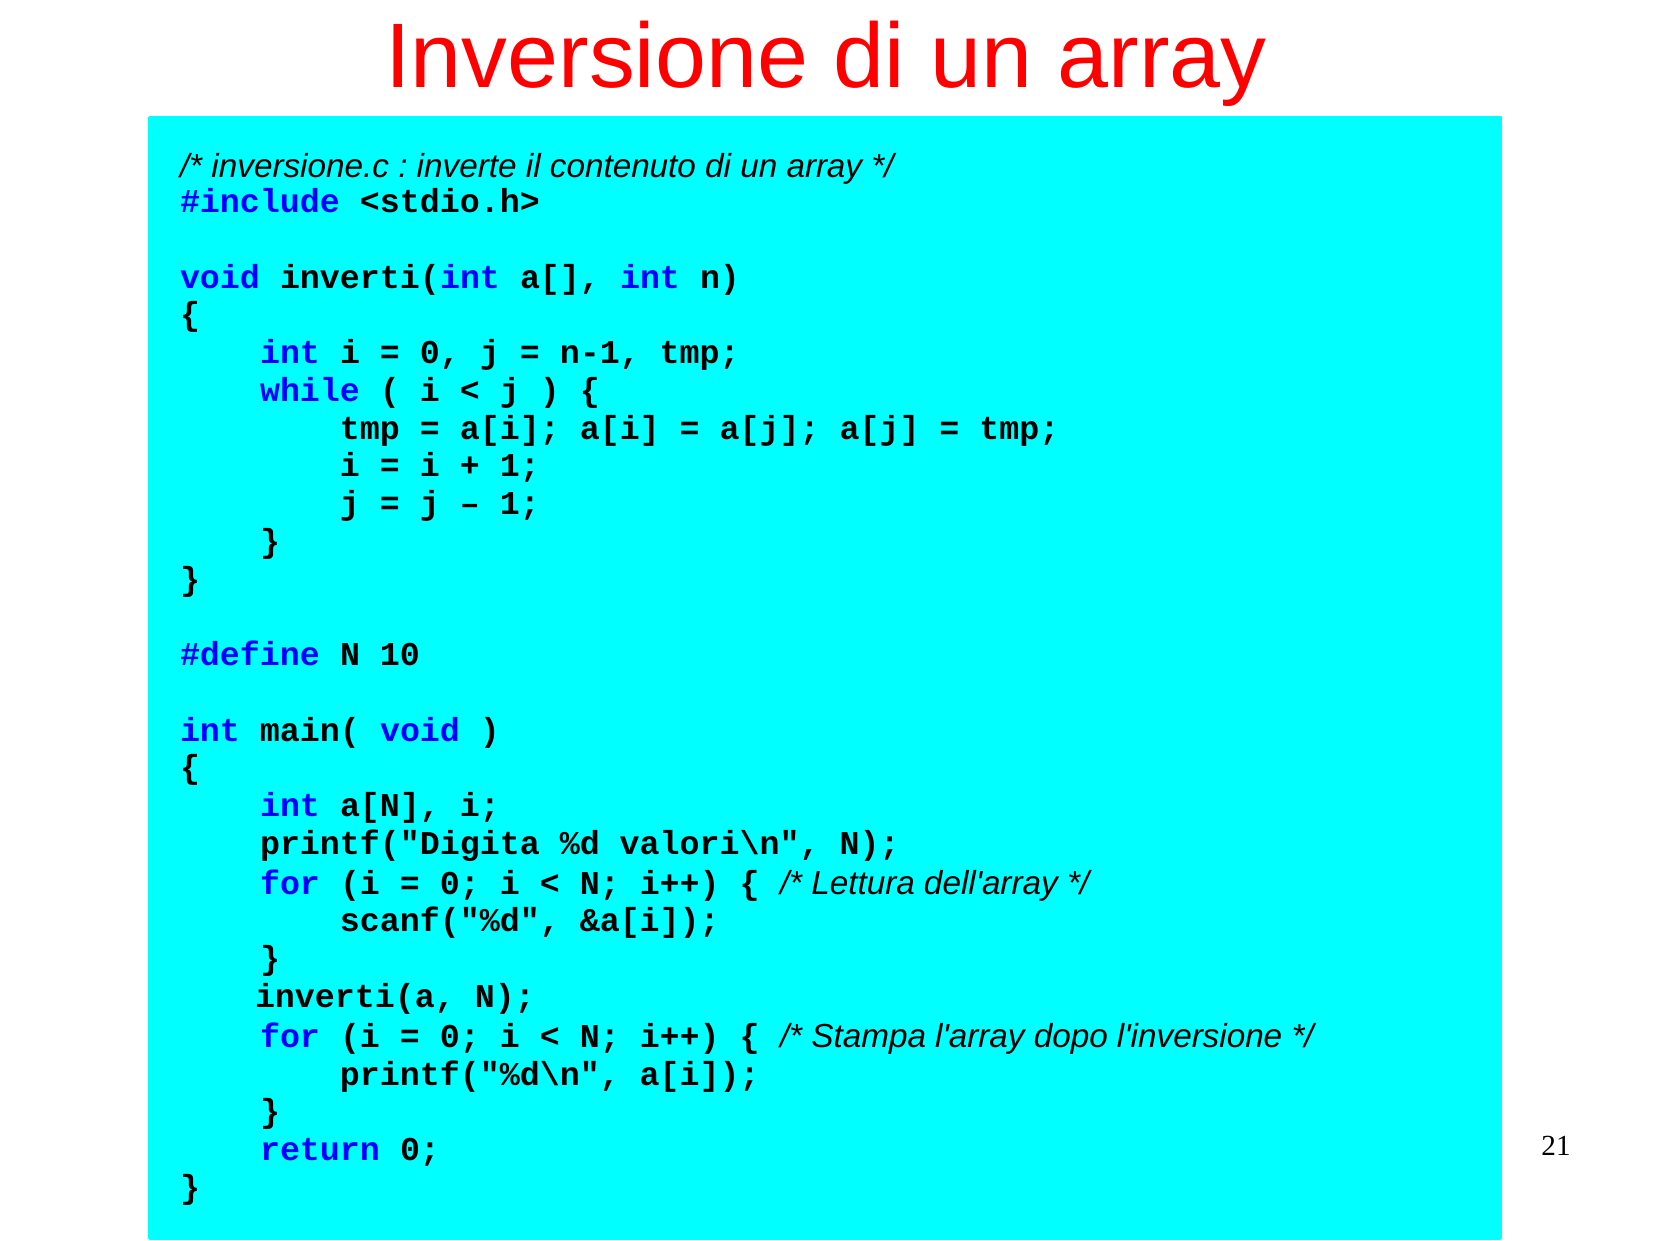

# Inversione di un array
/* inversione.c : inverte il contenuto di un array */
#include <stdio.h>
void inverti(int a[], int n)
{
 int i = 0, j = n-1, tmp;
 while ( i < j ) {
 tmp = a[i]; a[i] = a[j]; a[j] = tmp;
 i = i + 1;
 j = j – 1;
 }
}
#define N 10
int main( void )
{
 int a[N], i;
 printf("Digita %d valori\n", N);
 for (i = 0; i < N; i++) { /* Lettura dell'array */
 scanf("%d", &a[i]);
 }
	inverti(a, N);
 for (i = 0; i < N; i++) { /* Stampa l'array dopo l'inversione */
 printf("%d\n", a[i]);
 }
 return 0;
}
Algoritmi su Array
21